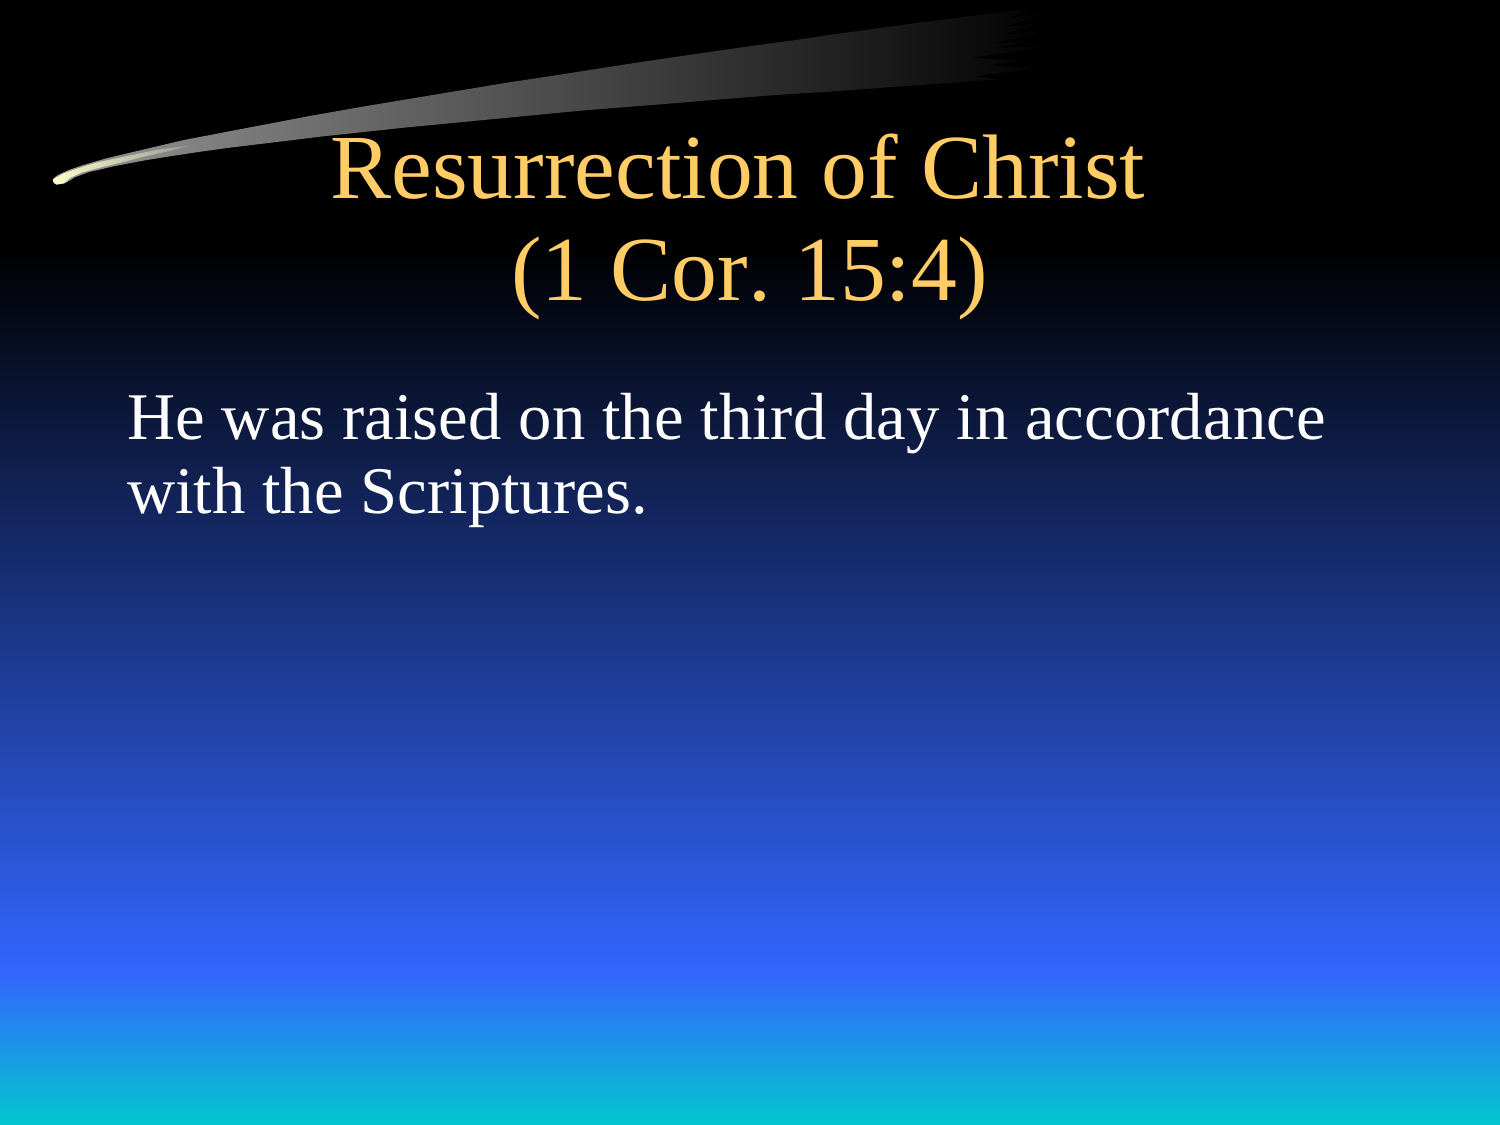

# Resurrection of Christ (1 Cor. 15:4)
He was raised on the third day in accordance with the Scriptures.